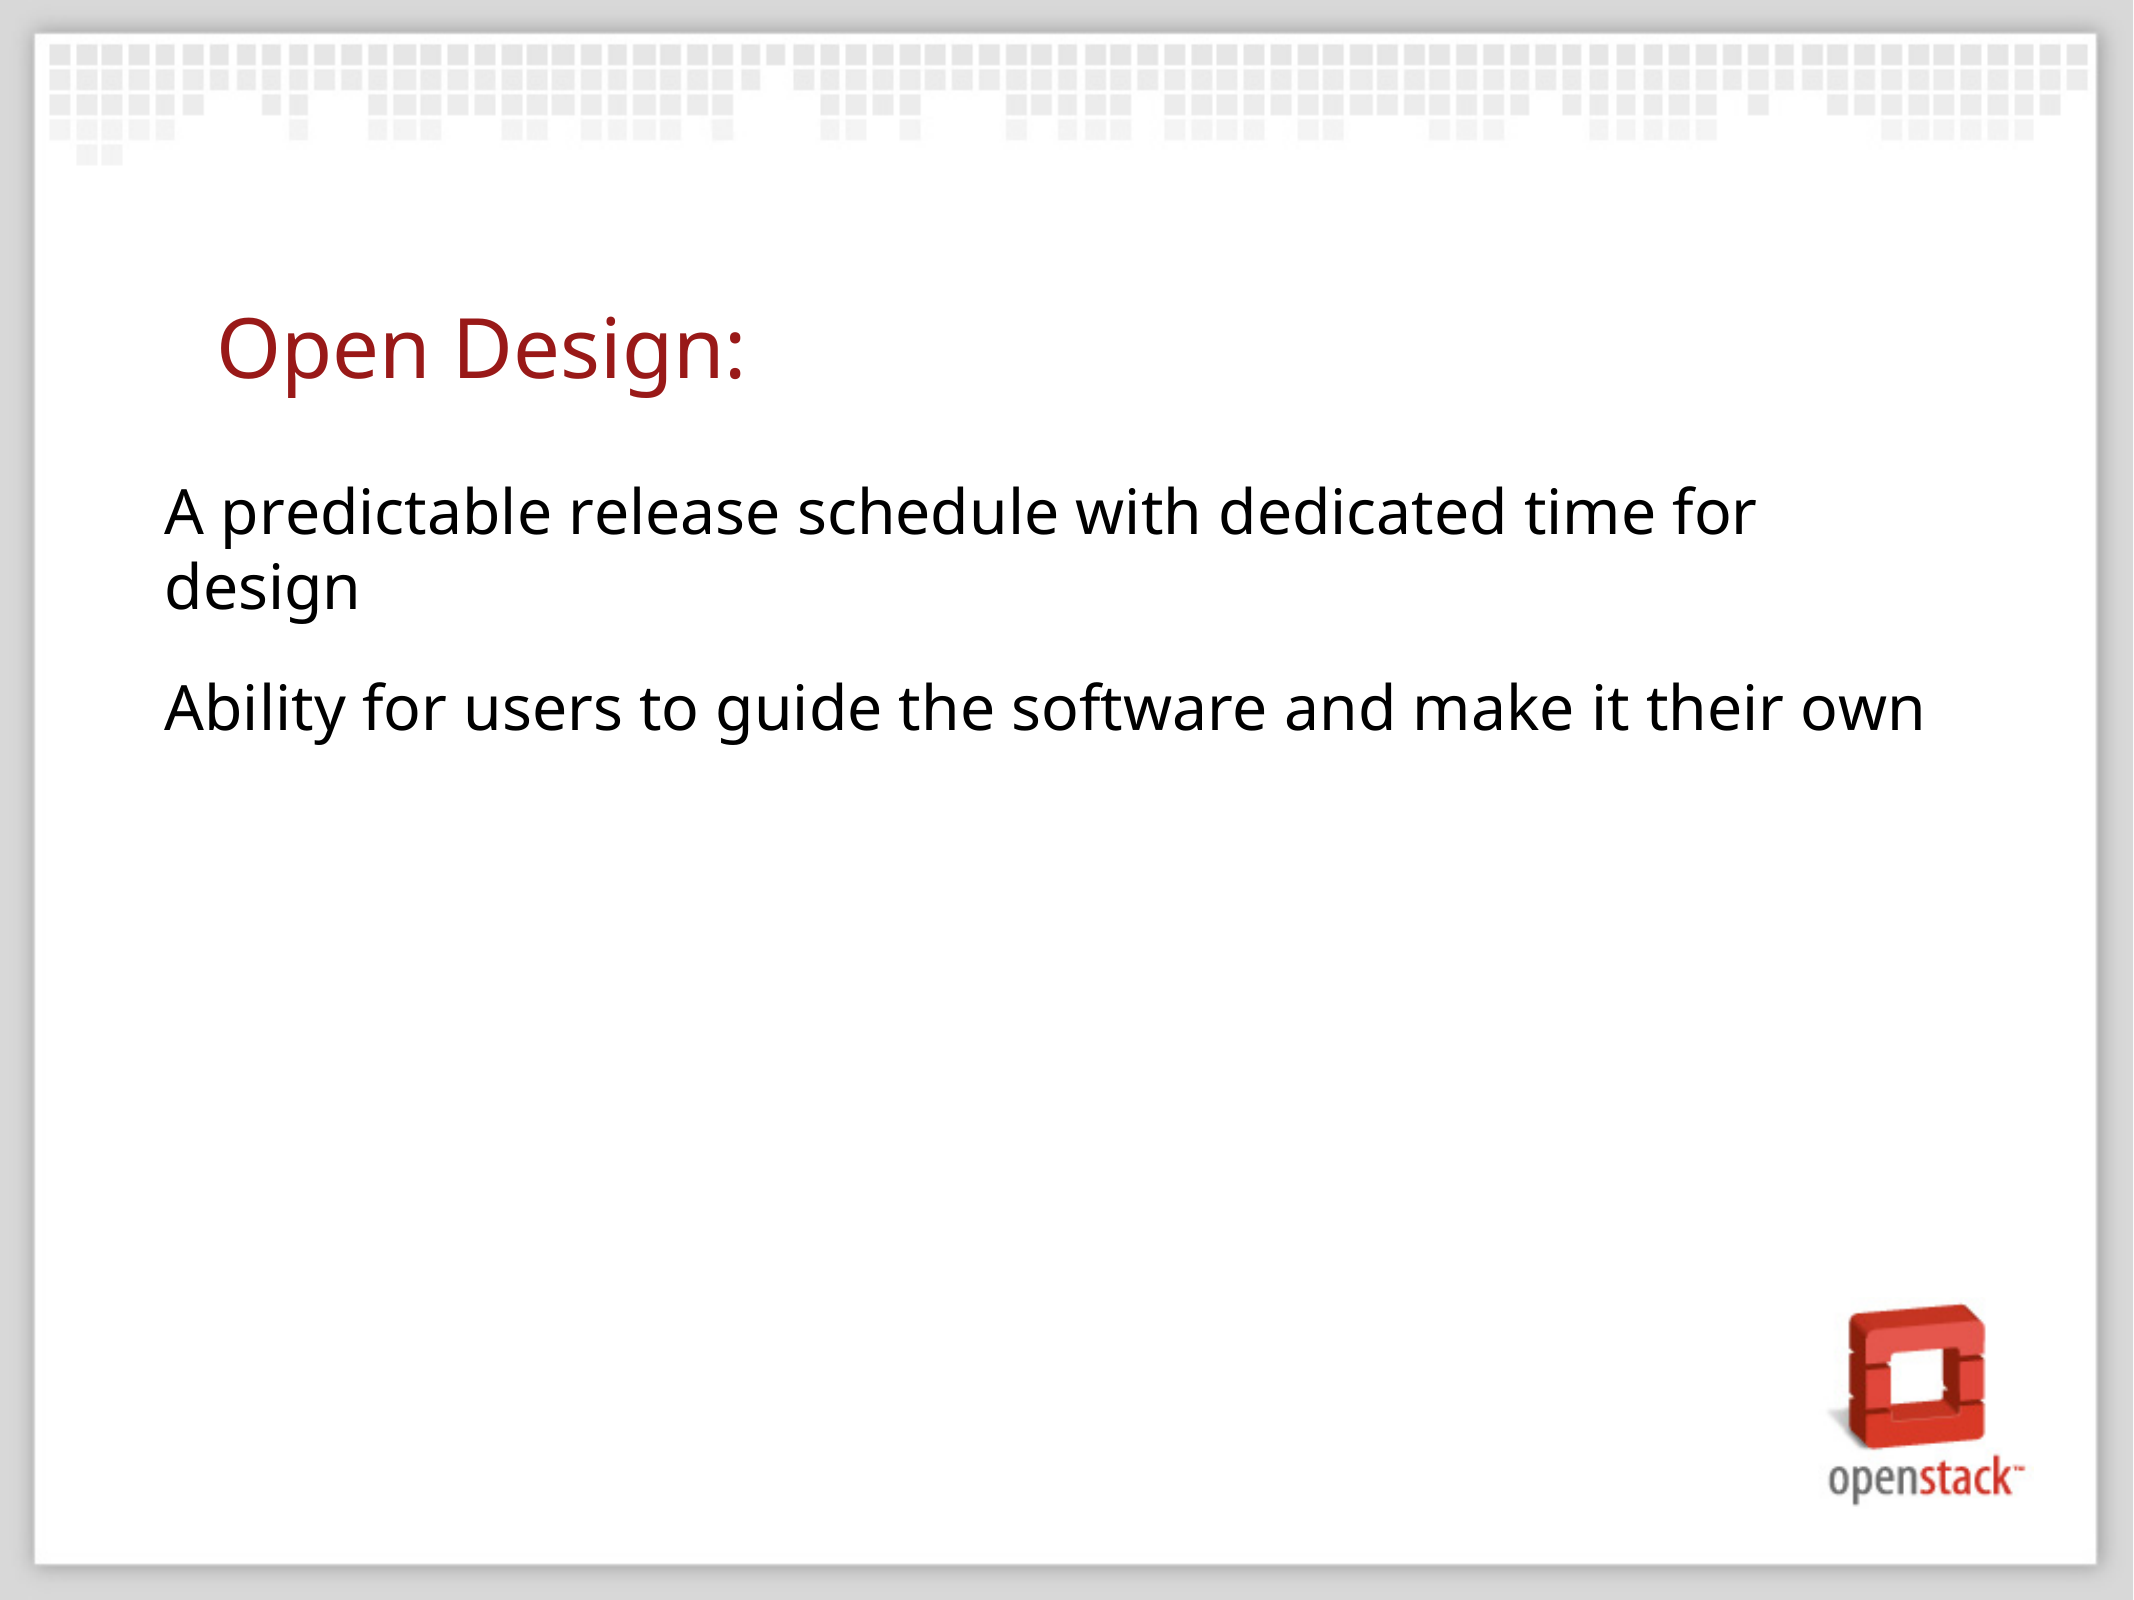

# Open Design:
A predictable release schedule with dedicated time for design
Ability for users to guide the software and make it their own